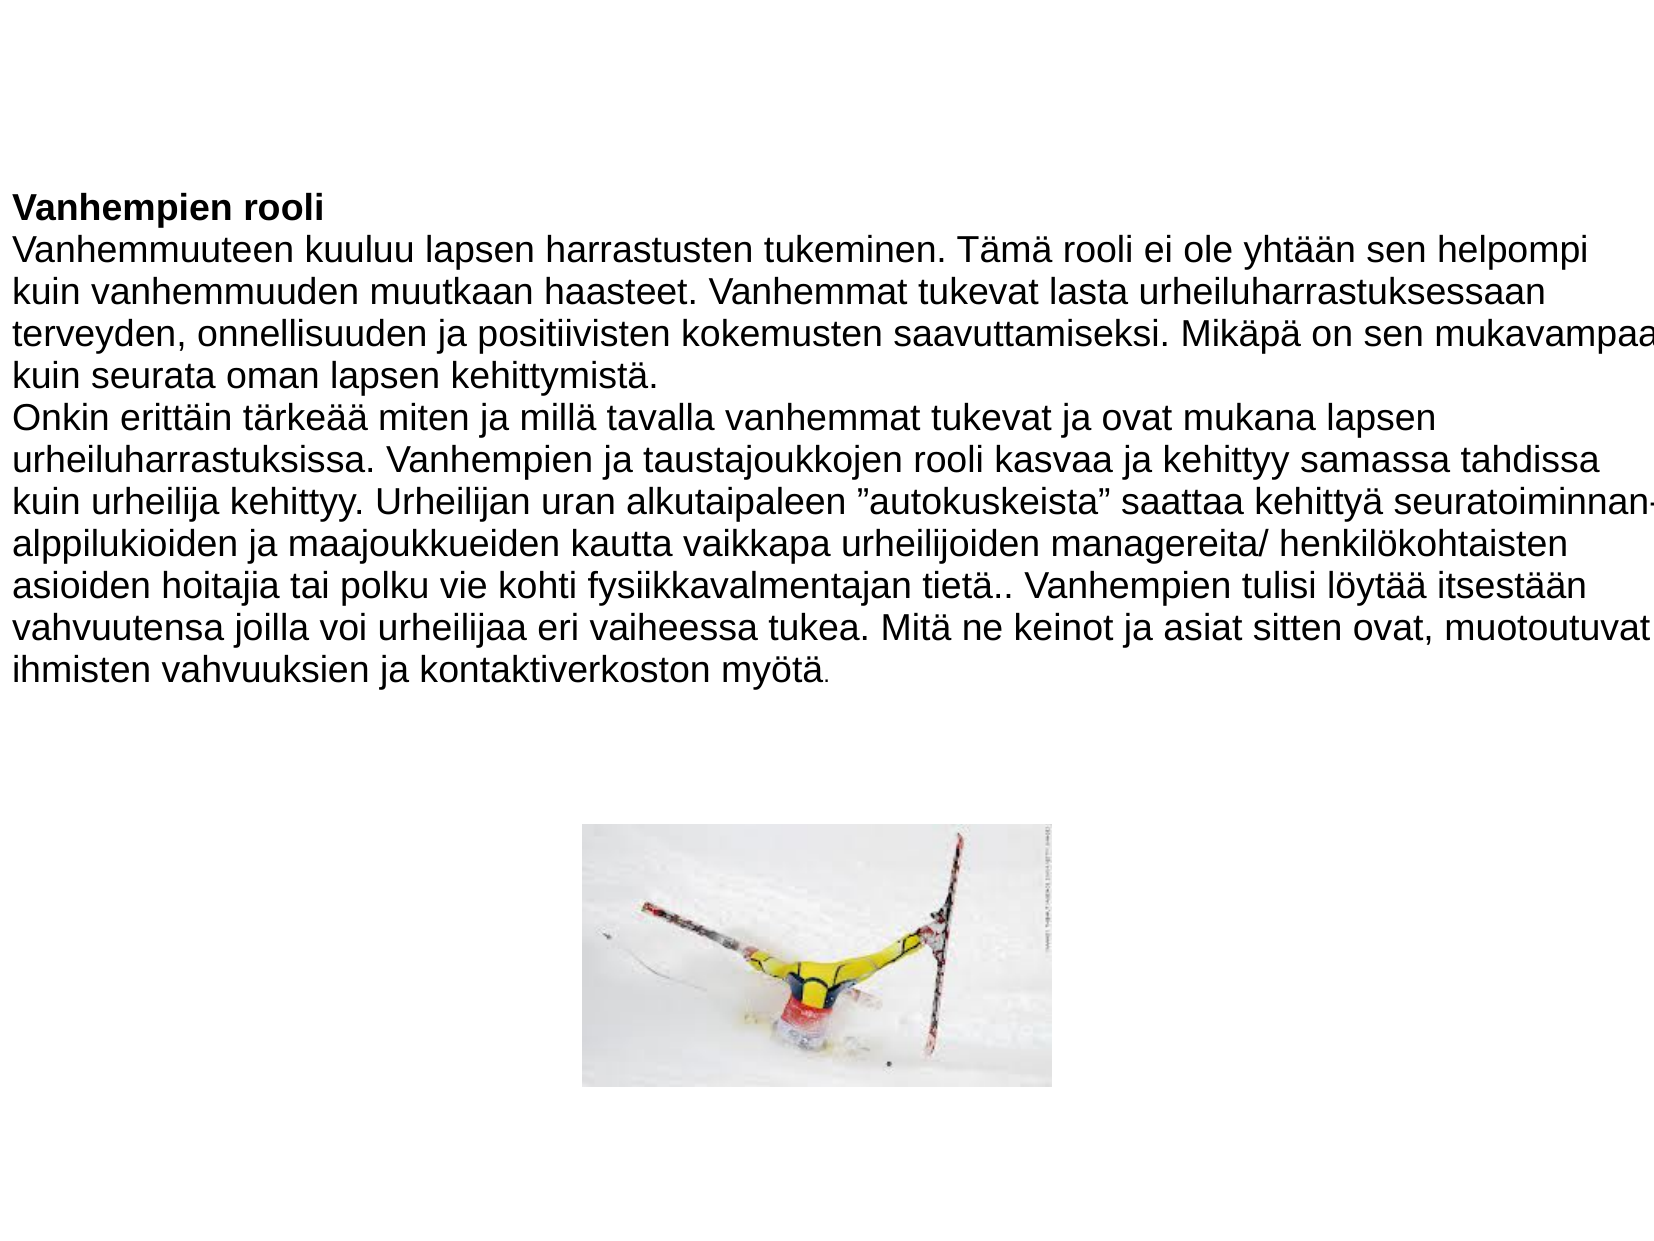

Vanhempien rooli
Vanhemmuuteen kuuluu lapsen harrastusten tukeminen. Tämä rooli ei ole yhtään sen helpompi kuin vanhemmuuden muutkaan haasteet. Vanhemmat tukevat lasta urheiluharrastuksessaan terveyden, onnellisuuden ja positiivisten kokemusten saavuttamiseksi. Mikäpä on sen mukavampaa kuin seurata oman lapsen kehittymistä.
Onkin erittäin tärkeää miten ja millä tavalla vanhemmat tukevat ja ovat mukana lapsen urheiluharrastuksissa. Vanhempien ja taustajoukkojen rooli kasvaa ja kehittyy samassa tahdissa kuin urheilija kehittyy. Urheilijan uran alkutaipaleen ”autokuskeista” saattaa kehittyä seuratoiminnan- alppilukioiden ja maajoukkueiden kautta vaikkapa urheilijoiden managereita/ henkilökohtaisten asioiden hoitajia tai polku vie kohti fysiikkavalmentajan tietä.. Vanhempien tulisi löytää itsestään vahvuutensa joilla voi urheilijaa eri vaiheessa tukea. Mitä ne keinot ja asiat sitten ovat, muotoutuvat ihmisten vahvuuksien ja kontaktiverkoston myötä.